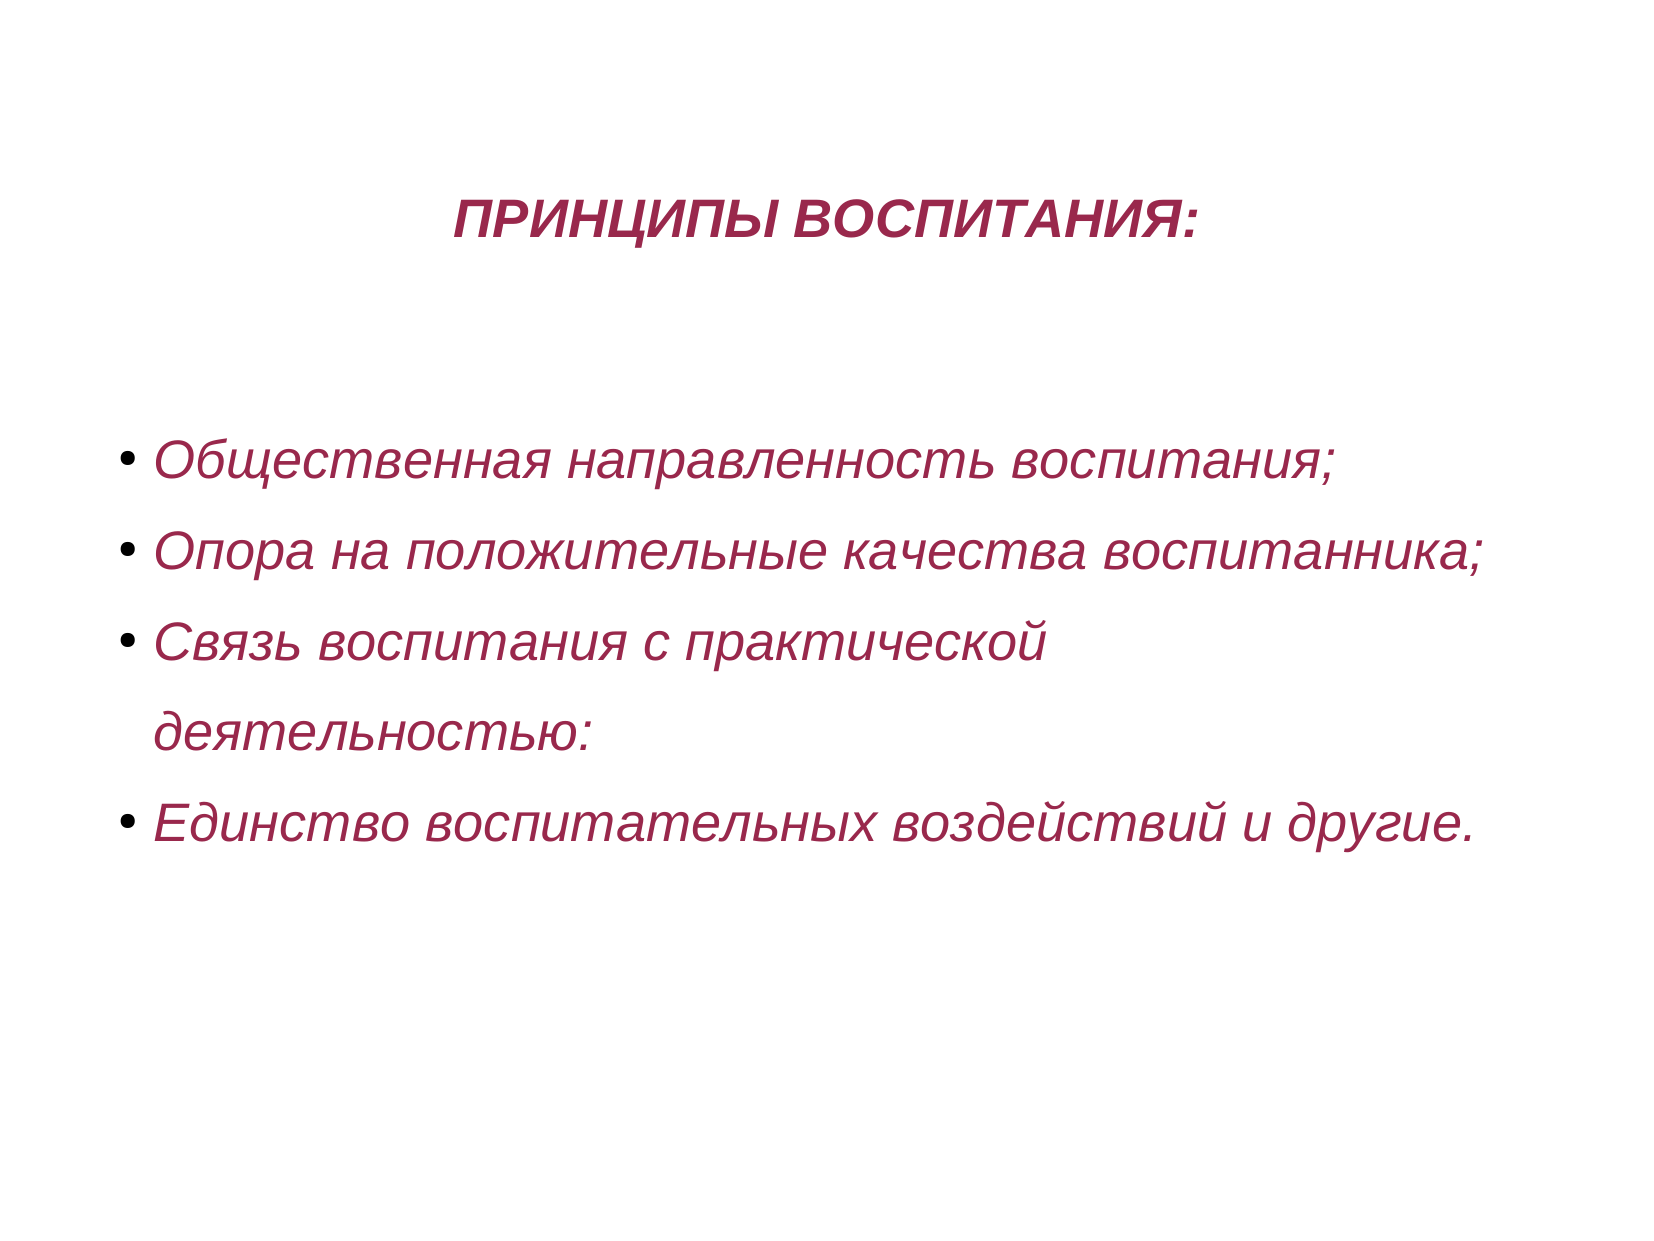

# ПРИНЦИПЫ ВОСПИТАНИЯ:
Общественная направленность воспитания;
Опора на положительные качества воспитанника;
Связь воспитания с практической деятельностью:
Единство воспитательных воздействий и другие.